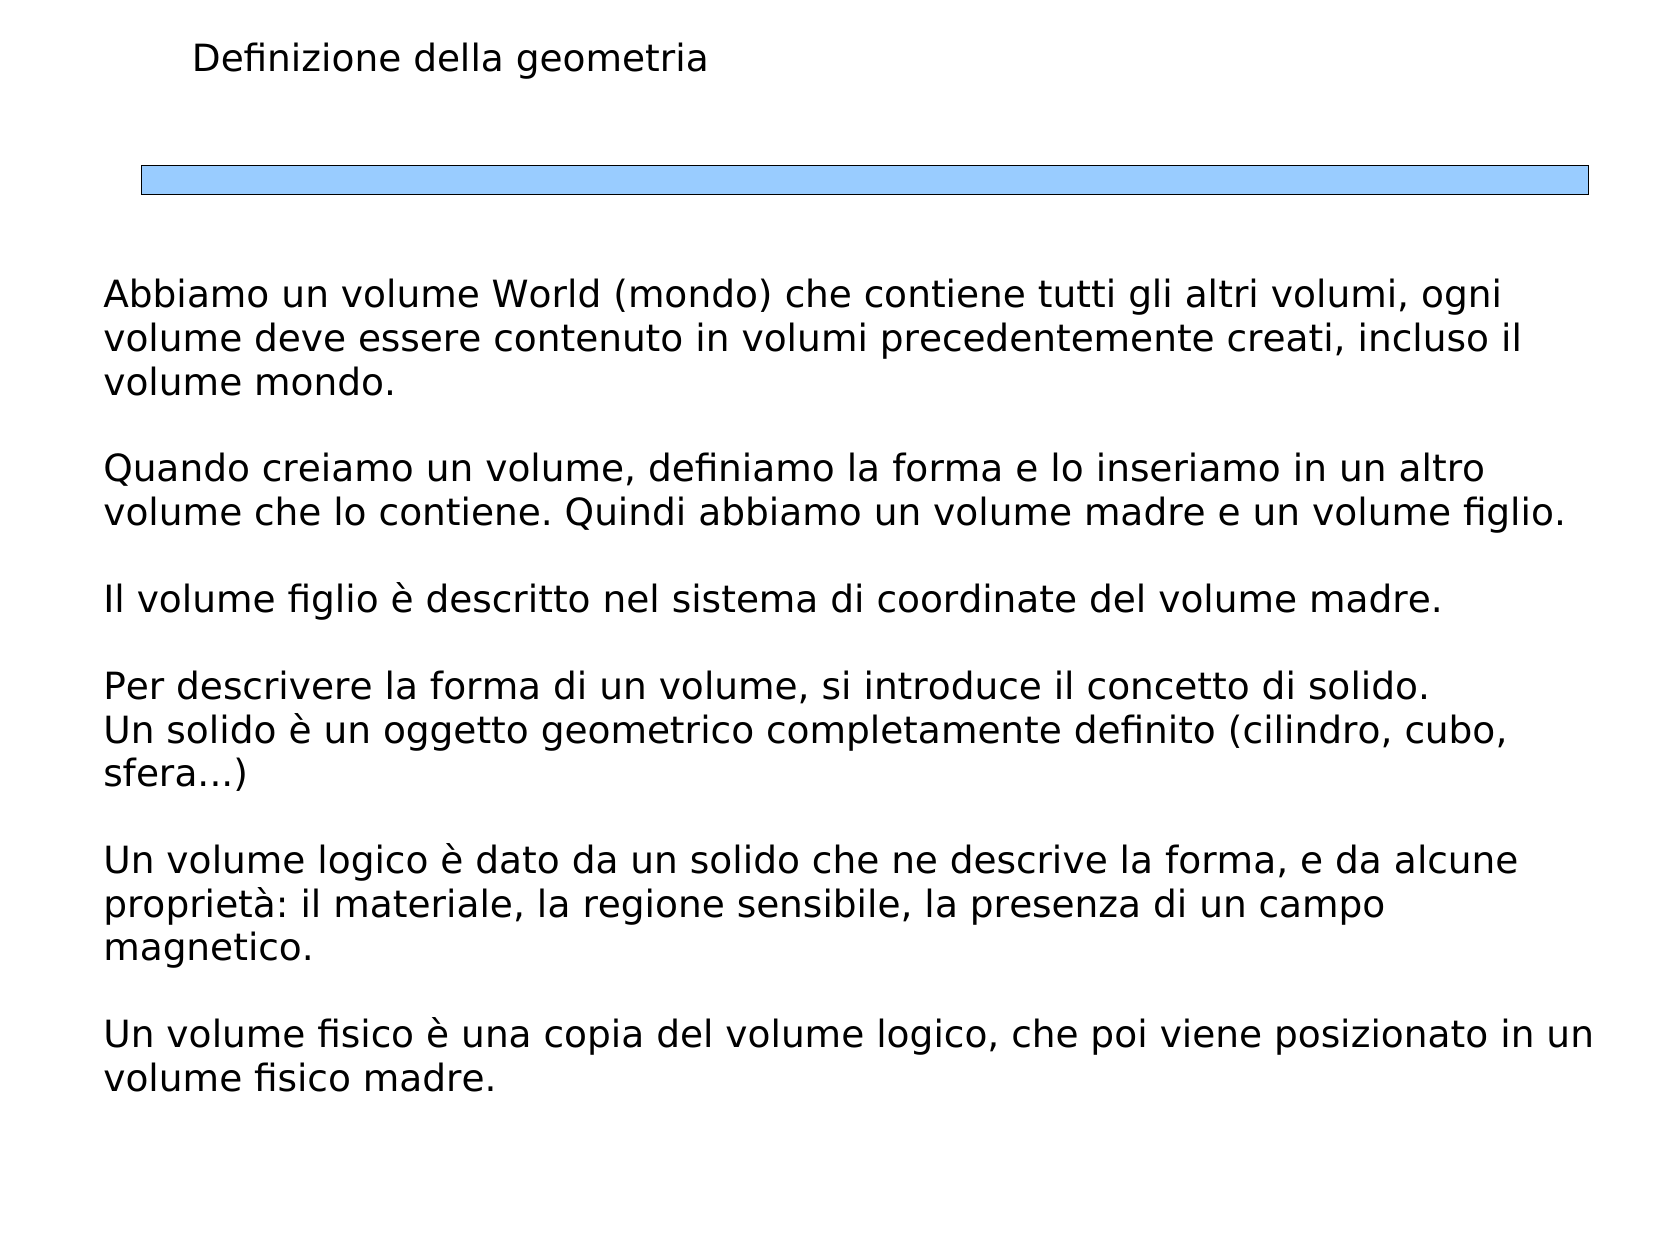

Definizione della geometria
Abbiamo un volume World (mondo) che contiene tutti gli altri volumi, ogni volume deve essere contenuto in volumi precedentemente creati, incluso il volume mondo.
Quando creiamo un volume, definiamo la forma e lo inseriamo in un altro volume che lo contiene. Quindi abbiamo un volume madre e un volume figlio.
Il volume figlio è descritto nel sistema di coordinate del volume madre.
Per descrivere la forma di un volume, si introduce il concetto di solido.
Un solido è un oggetto geometrico completamente definito (cilindro, cubo, sfera...)
Un volume logico è dato da un solido che ne descrive la forma, e da alcune proprietà: il materiale, la regione sensibile, la presenza di un campo magnetico.
Un volume fisico è una copia del volume logico, che poi viene posizionato in un volume fisico madre.